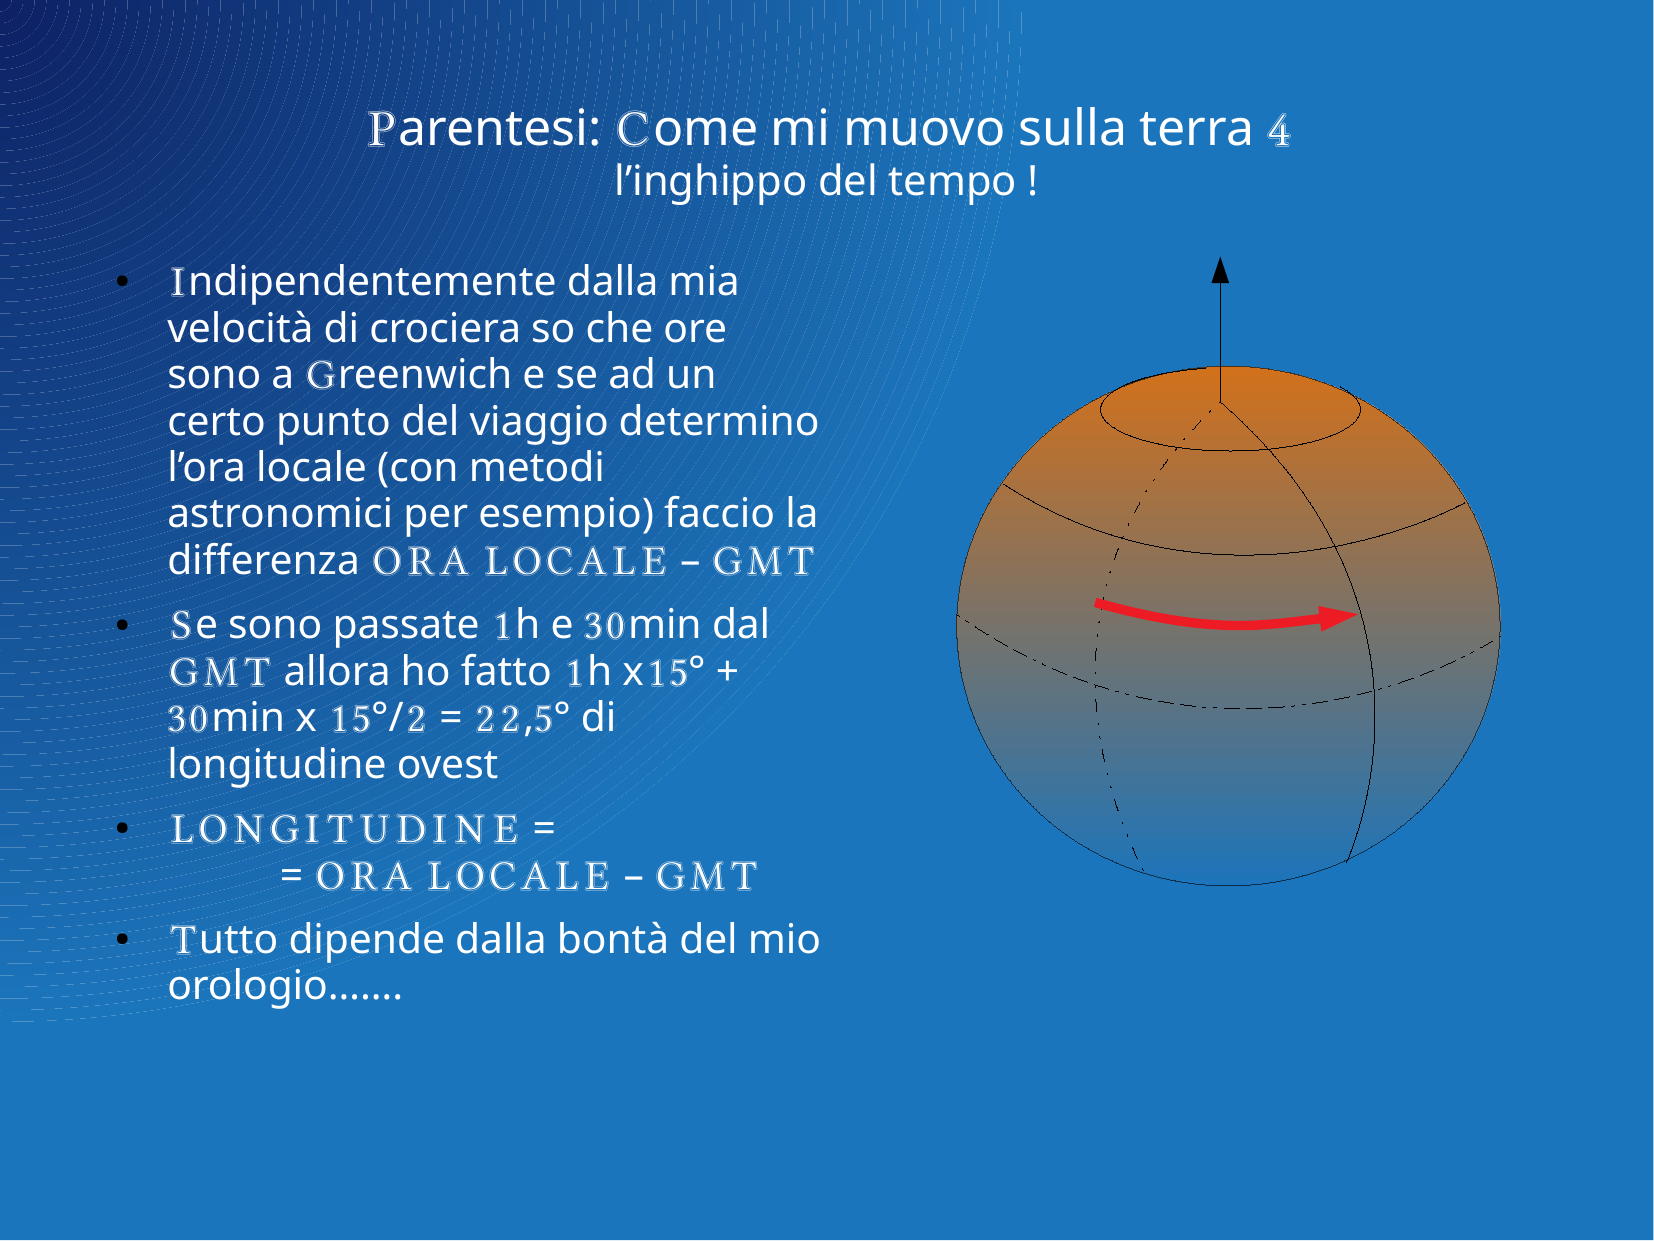

# Parentesi: Come mi muovo sulla terra 4 l’inghippo del tempo !
Indipendentemente dalla mia velocità di crociera so che ore sono a Greenwich e se ad un certo punto del viaggio determino l’ora locale (con metodi astronomici per esempio) faccio la differenza ORA LOCALE – GMT
Se sono passate 1h e 30min dal GMT allora ho fatto 1h x15° + 30min x 15°/2 = 22,5° di longitudine ovest
LONGITUDINE = = ORA LOCALE – GMT
Tutto dipende dalla bontà del mio orologio…….